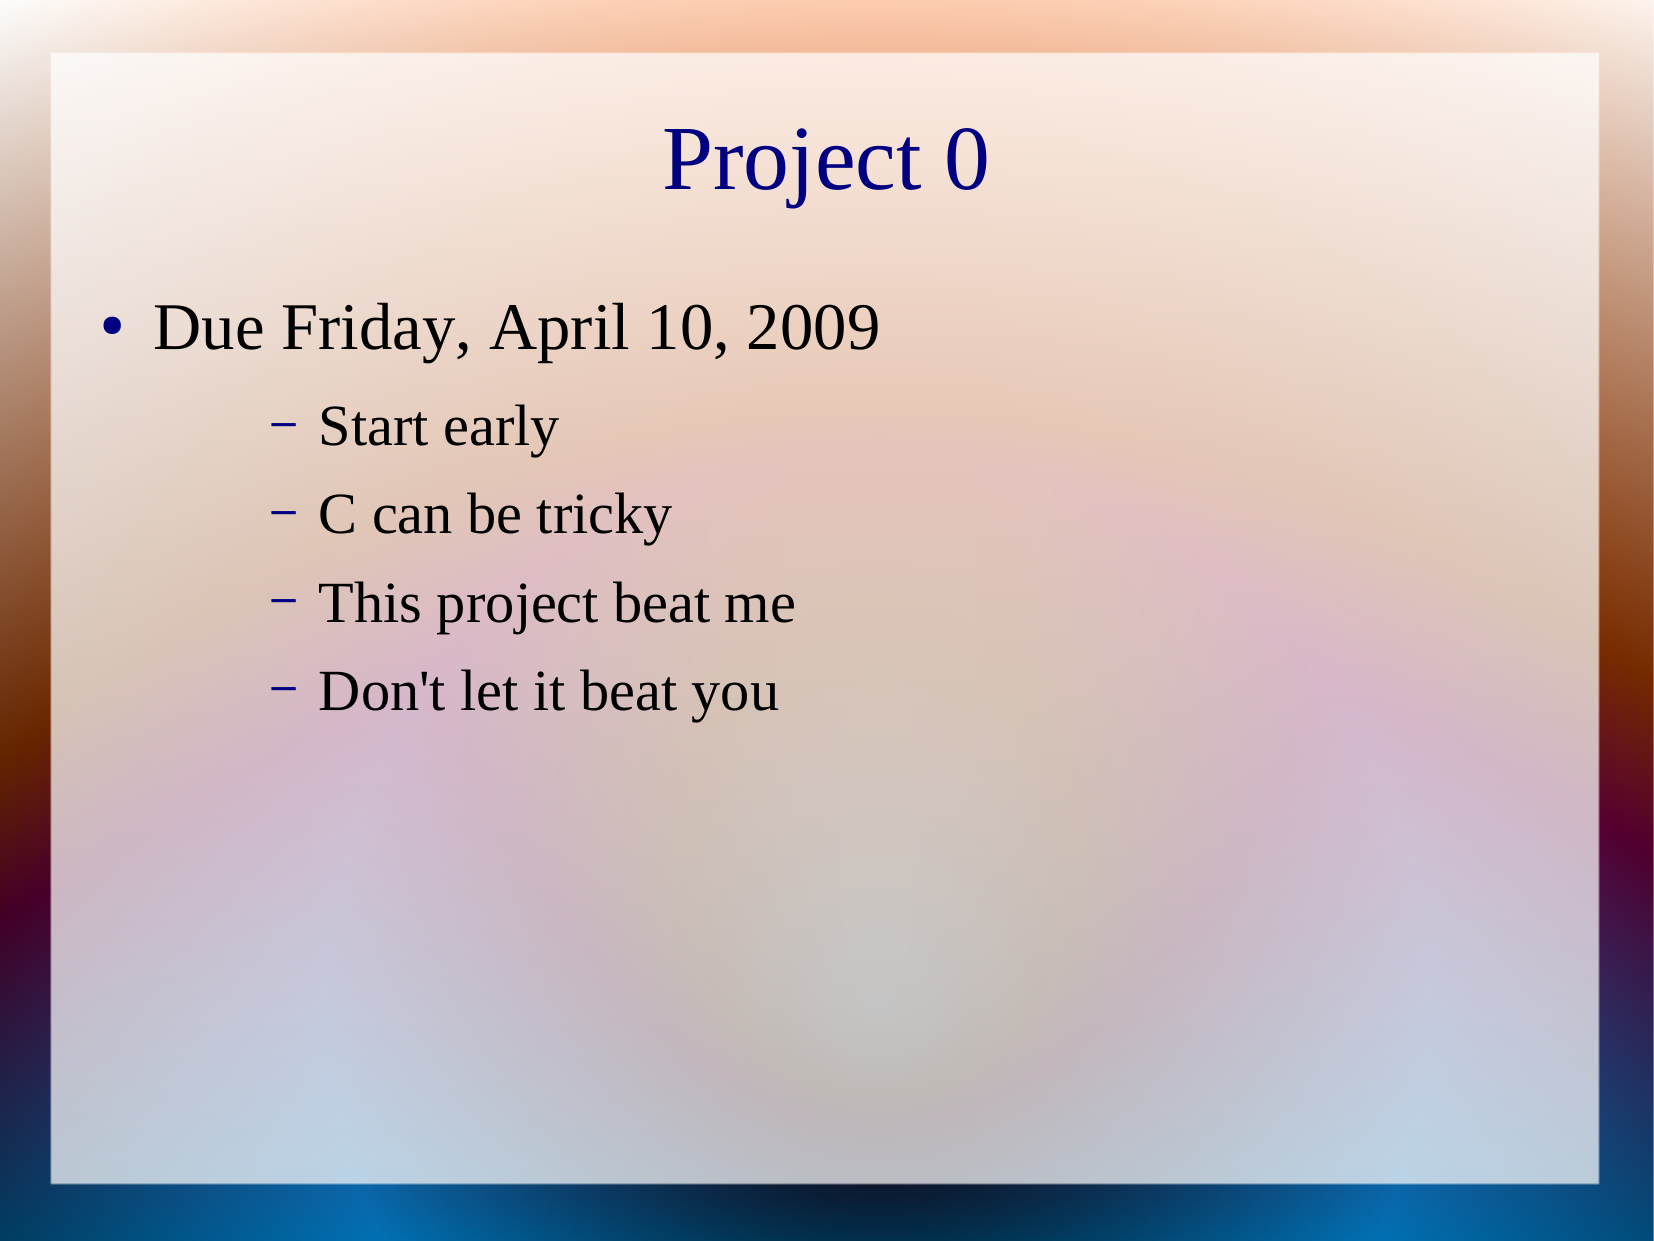

# Project 0
Due Friday, April 10, 2009
Start early
C can be tricky
This project beat me
Don't let it beat you